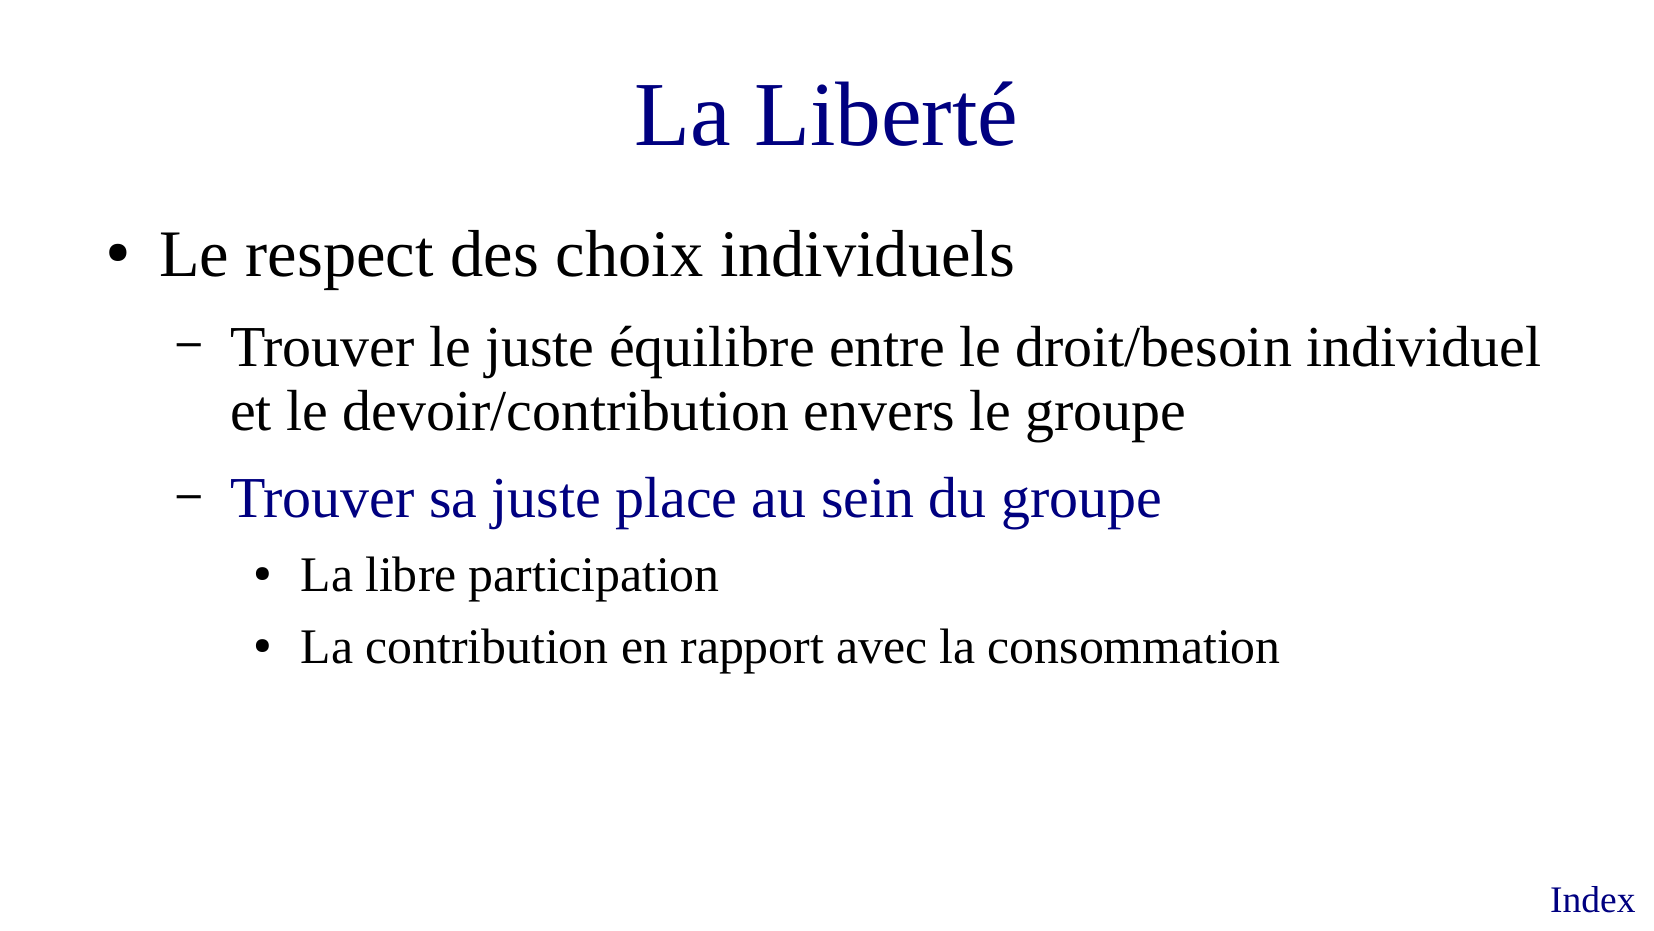

# La Liberté
Le respect des choix individuels
Trouver le juste équilibre entre le droit/besoin individuel et le devoir/contribution envers le groupe
Trouver sa juste place au sein du groupe
La libre participation
La contribution en rapport avec la consommation